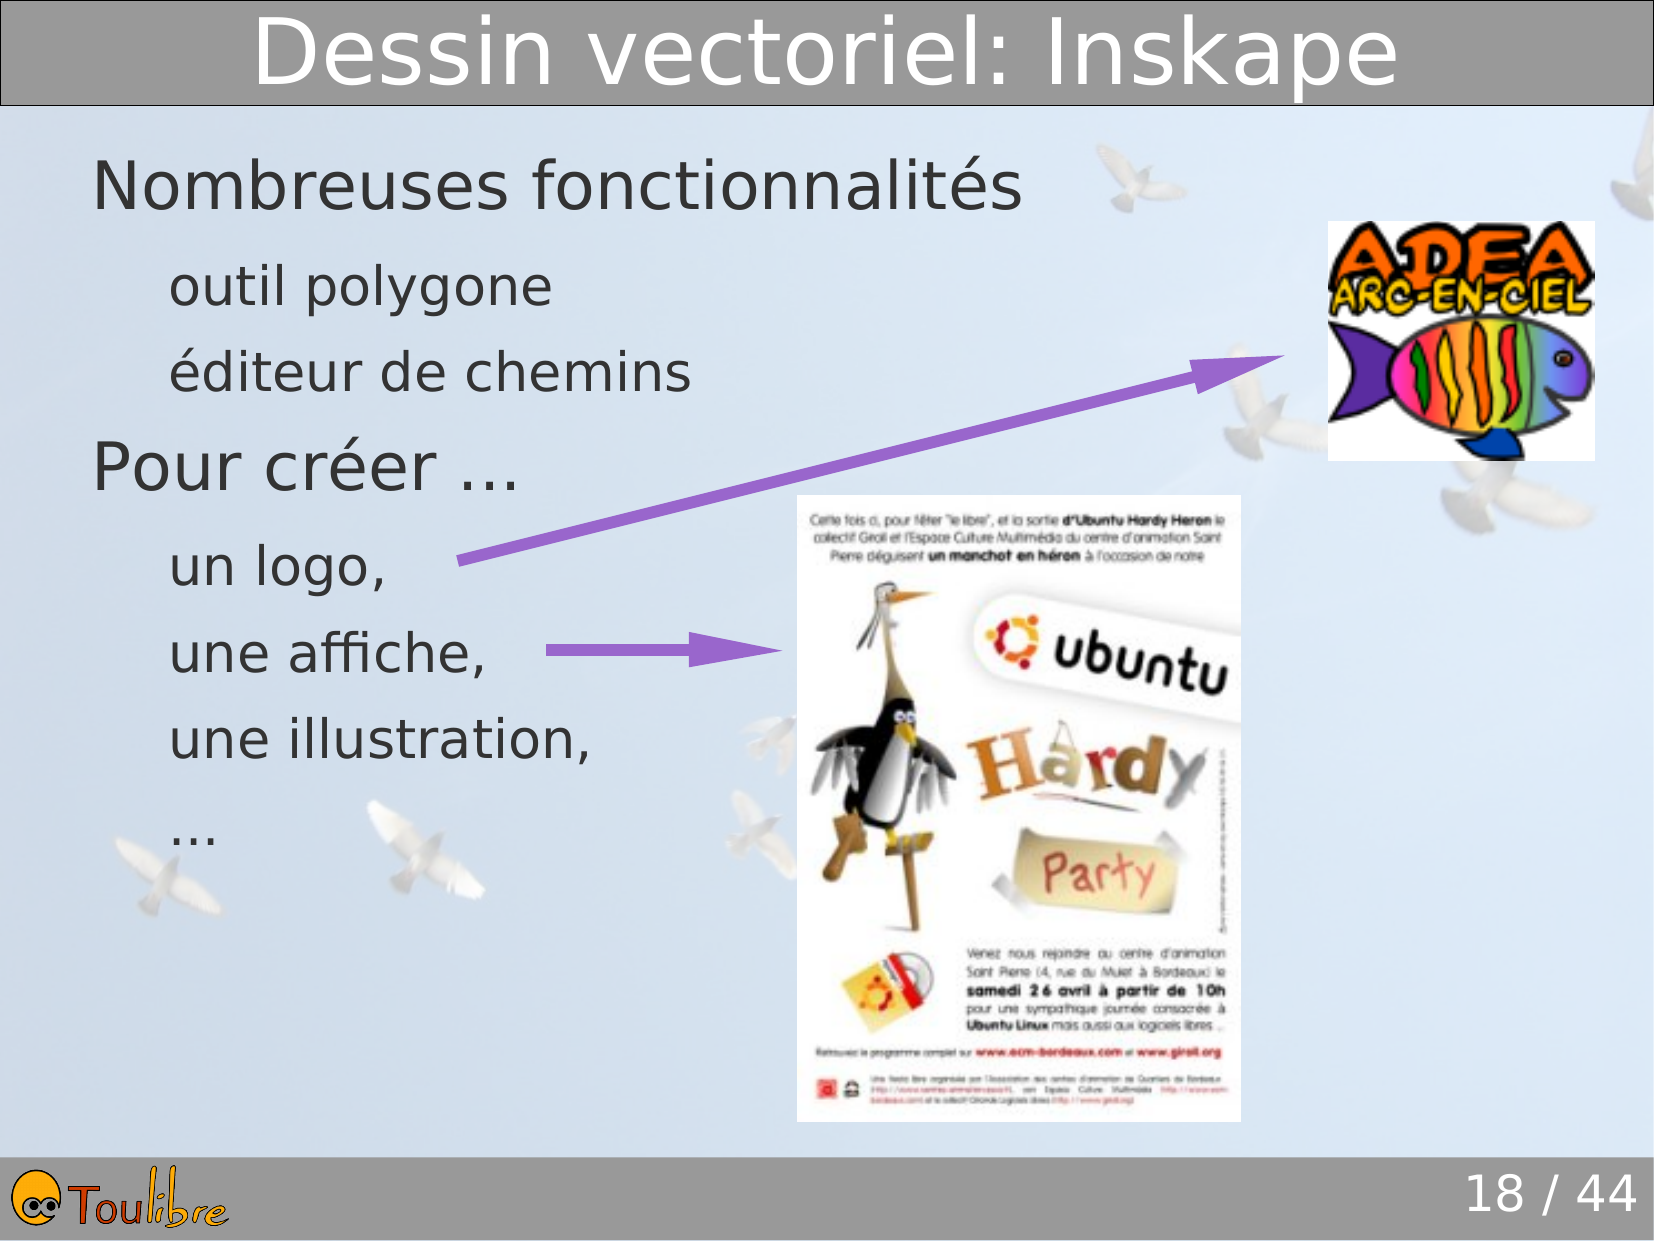

# Dessin vectoriel: Inskape
Nombreuses fonctionnalités
outil polygone
éditeur de chemins
Pour créer ...
un logo,
une affiche,
une illustration,
...